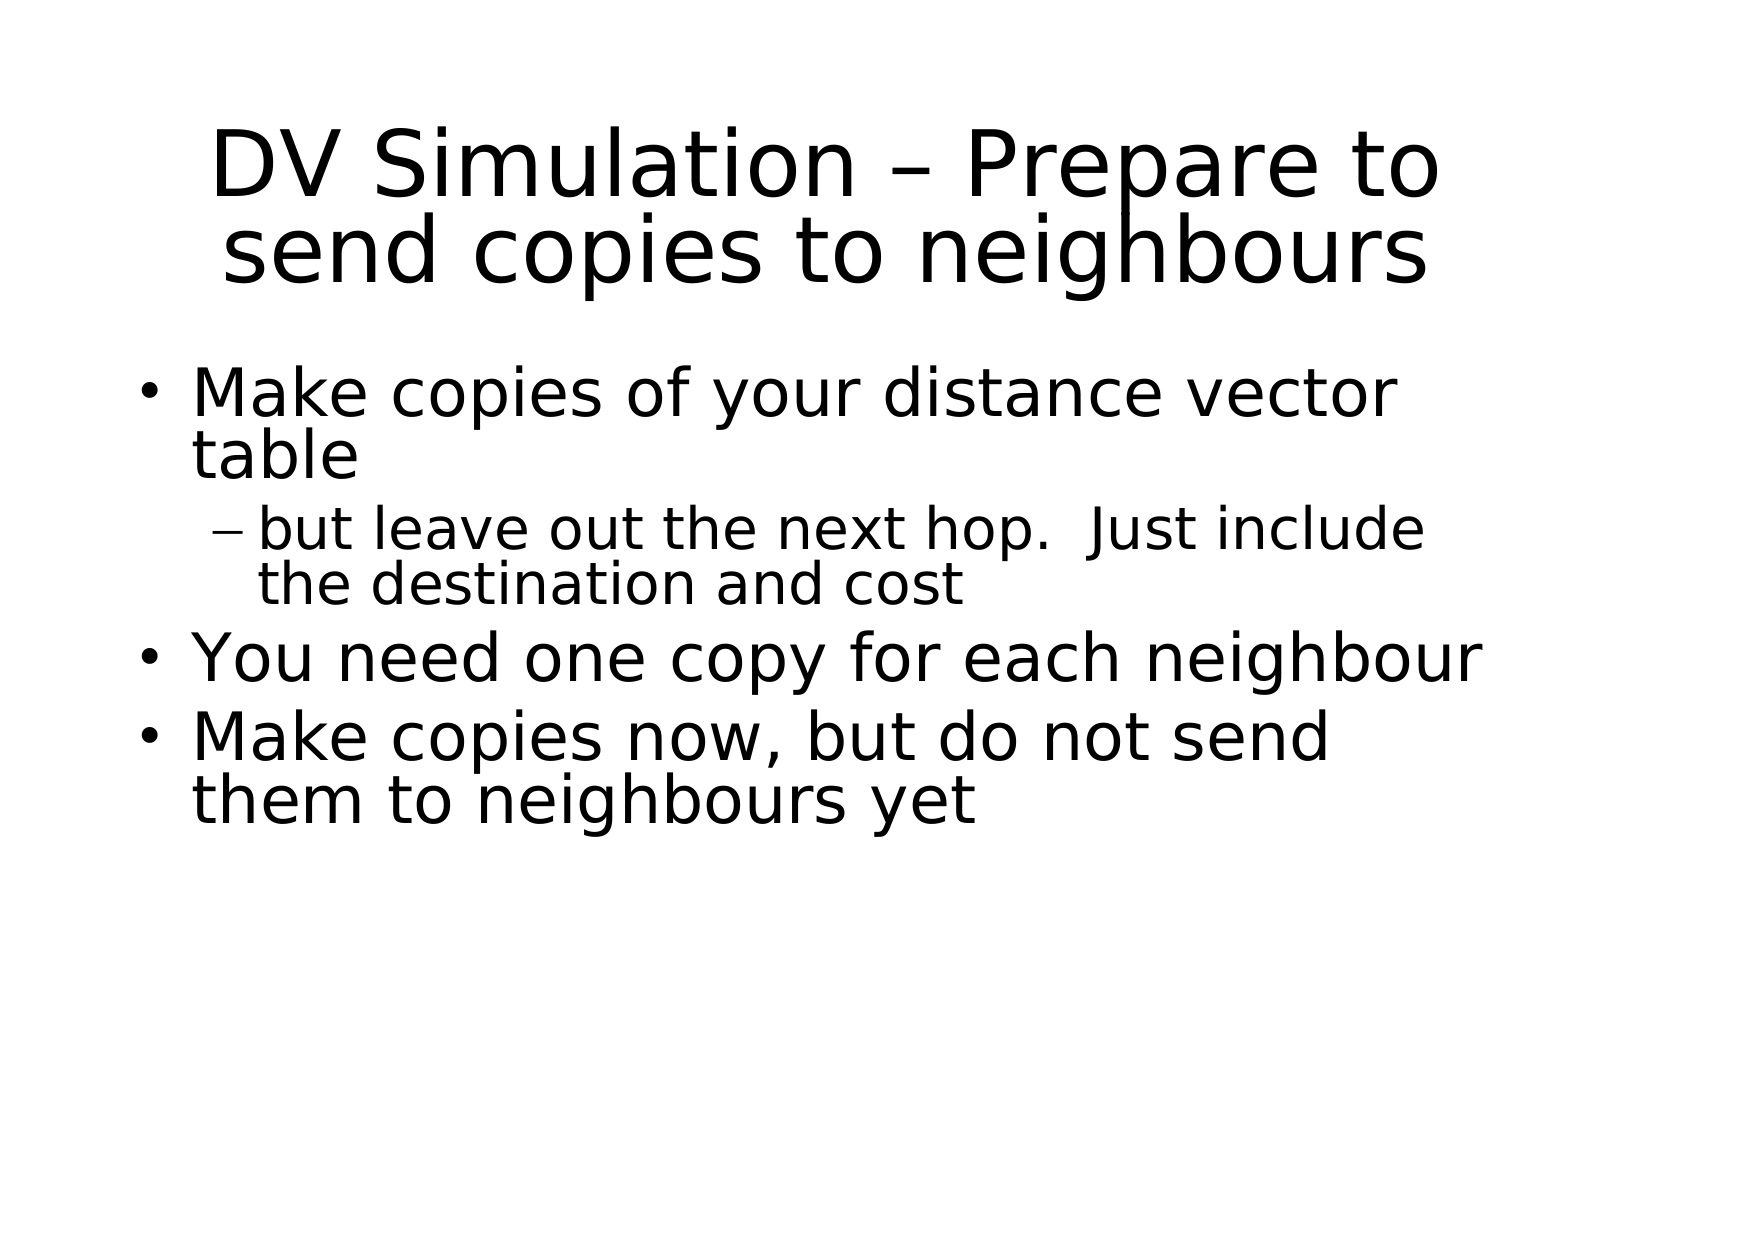

# DV Simulation – Prepare to send copies to neighbours
Make copies of your distance vector table
but leave out the next hop. Just include the destination and cost
You need one copy for each neighbour
Make copies now, but do not send them to neighbours yet